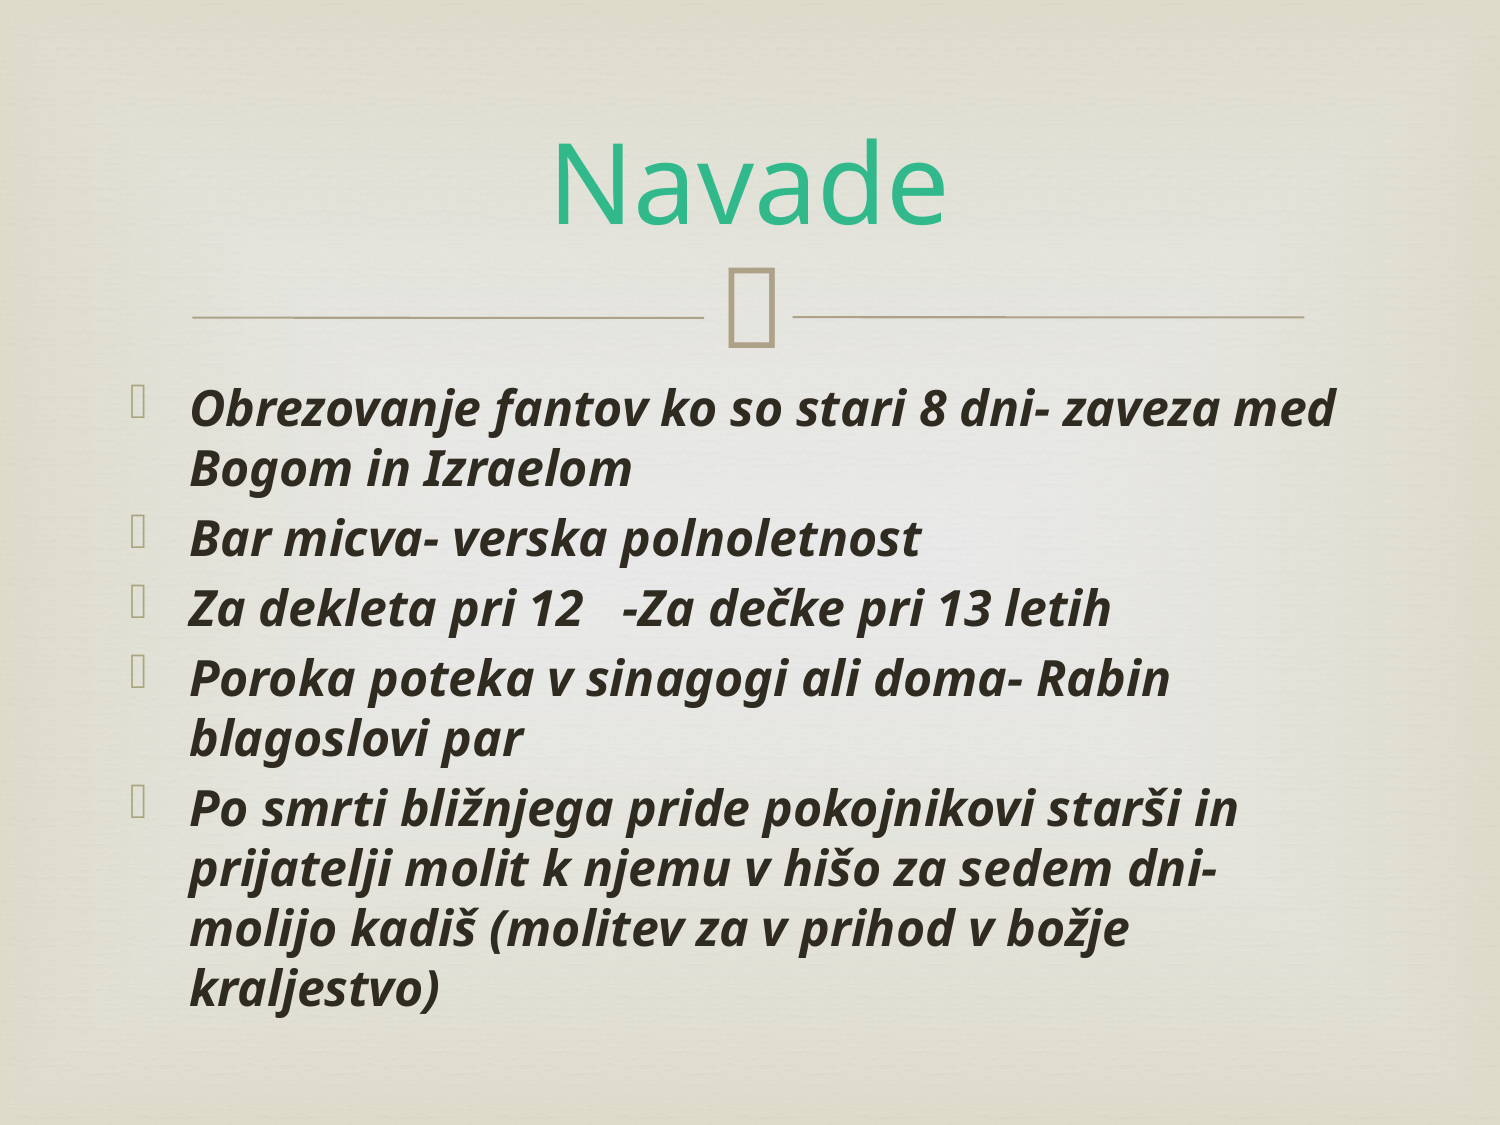

Navade
# Obrezovanje fantov ko so stari 8 dni- zaveza med Bogom in Izraelom
Bar micva- verska polnoletnost
Za dekleta pri 12 -Za dečke pri 13 letih
Poroka poteka v sinagogi ali doma- Rabin blagoslovi par
Po smrti bližnjega pride pokojnikovi starši in prijatelji molit k njemu v hišo za sedem dni- molijo kadiš (molitev za v prihod v božje kraljestvo)